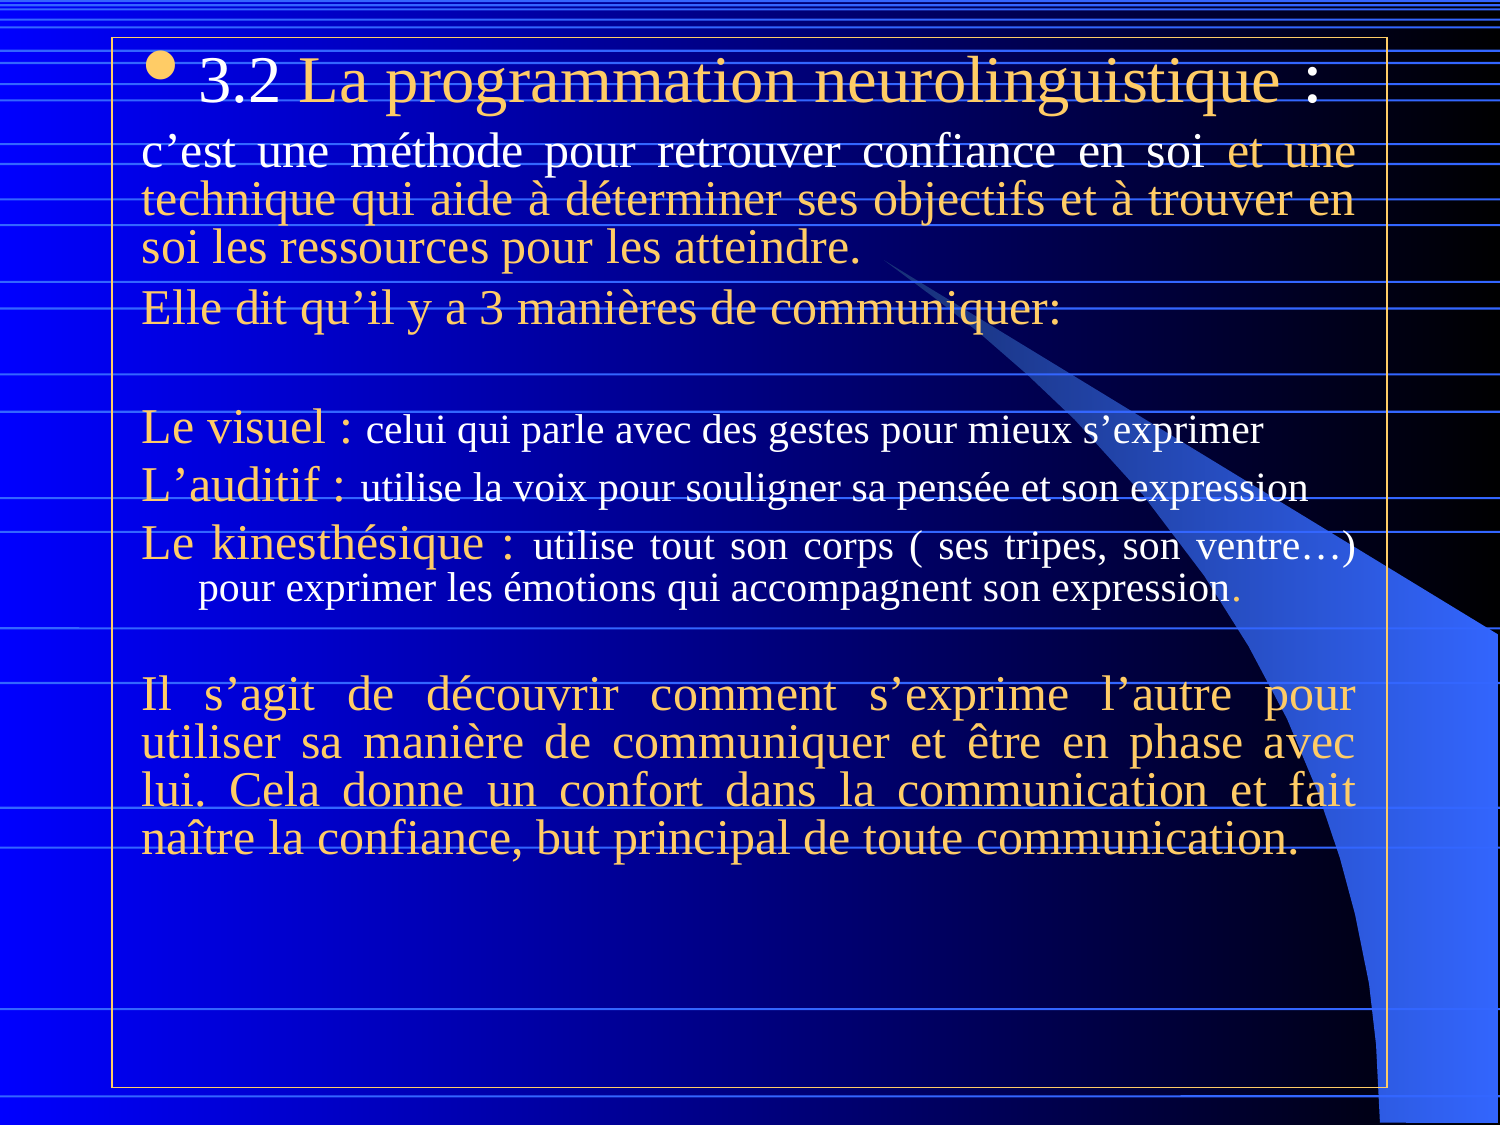

# 3.2 La programmation neurolinguistique :
c’est une méthode pour retrouver confiance en soi et une technique qui aide à déterminer ses objectifs et à trouver en soi les ressources pour les atteindre.
Elle dit qu’il y a 3 manières de communiquer:
Le visuel : celui qui parle avec des gestes pour mieux s’exprimer
L’auditif :	 utilise la voix pour souligner sa pensée et son expression
Le kinesthésique : utilise tout son corps ( ses tripes, son ventre…) pour exprimer les émotions qui accompagnent son expression.
Il s’agit de découvrir comment s’exprime l’autre pour utiliser sa manière de communiquer et être en phase avec lui. Cela donne un confort dans la communication et fait naître la confiance, but principal de toute communication.